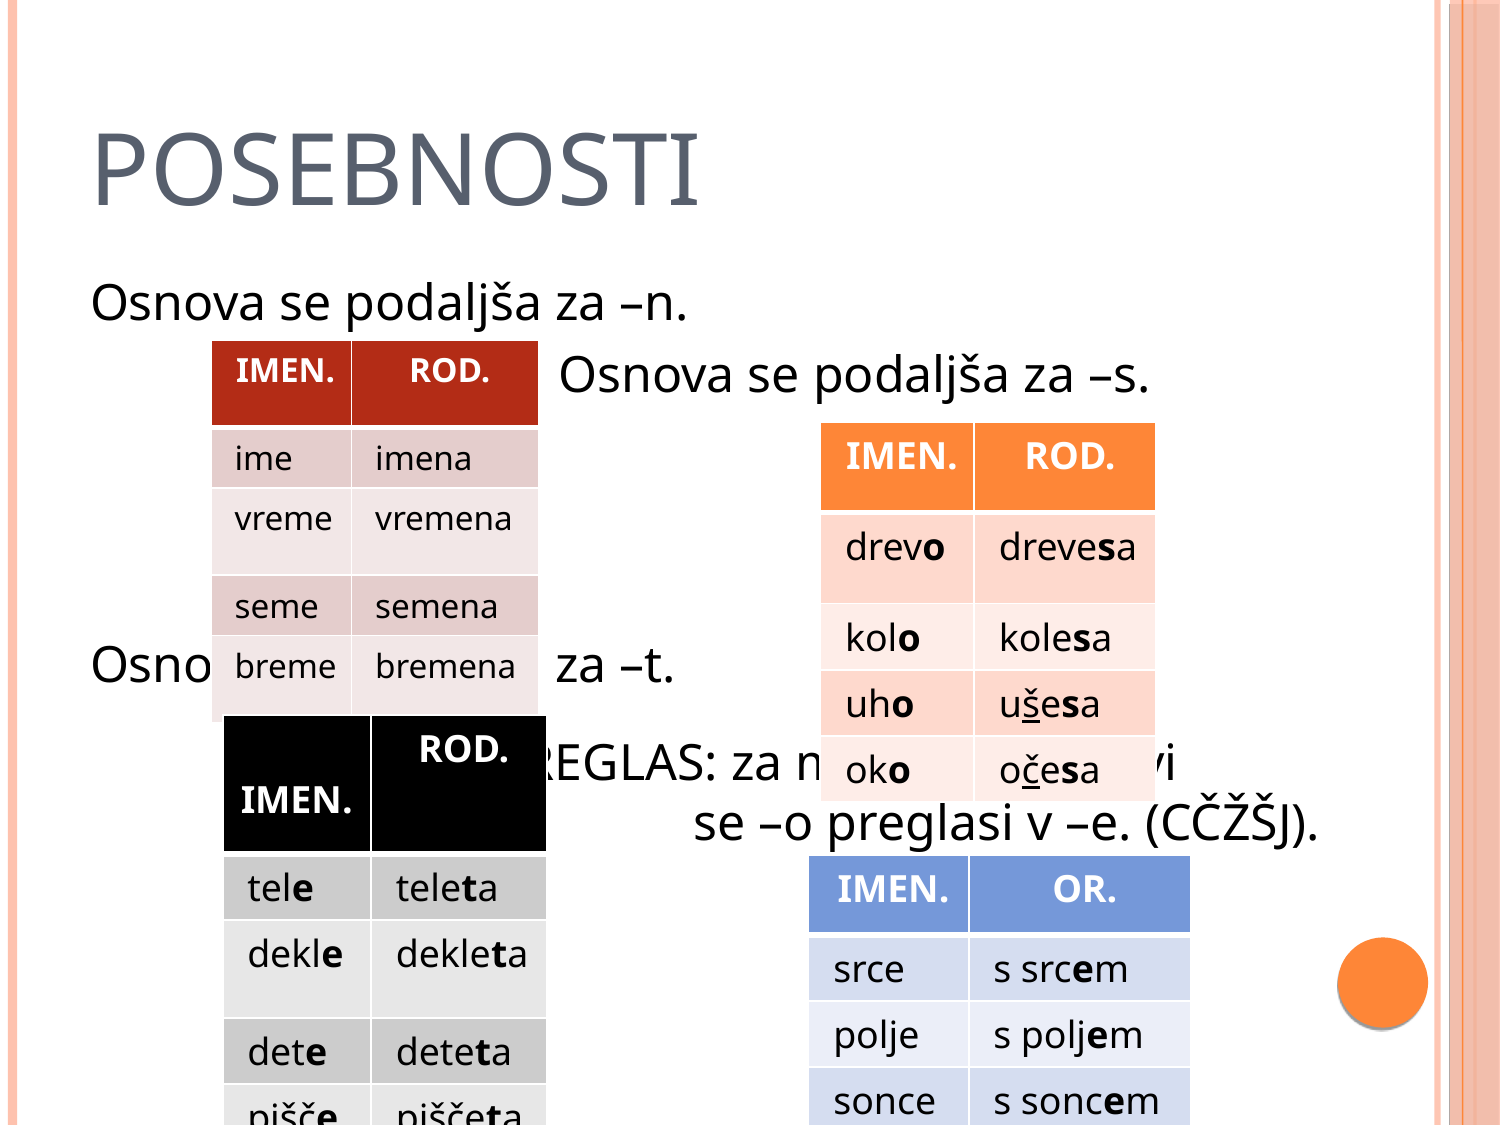

# POSEBNOSTI
Osnova se podaljša za –n.
 Osnova se podaljša za –s.
Osnova se podaljša za –t.
 PREGLAS: za mehkimi glasovi se –o preglasi v –e. (CČŽŠJ).
| IMEN. | ROD. |
| --- | --- |
| ime | imena |
| vreme | vremena |
| seme | semena |
| breme | bremena |
| IMEN. | ROD. |
| --- | --- |
| drevo | drevesa |
| kolo | kolesa |
| uho | ušesa |
| oko | očesa |
| IMEN. | ROD. |
| --- | --- |
| tele | teleta |
| dekle | dekleta |
| dete | deteta |
| pišče | piščeta |
| IMEN. | OR. |
| --- | --- |
| srce | s srcem |
| polje | s poljem |
| sonce | s soncem |